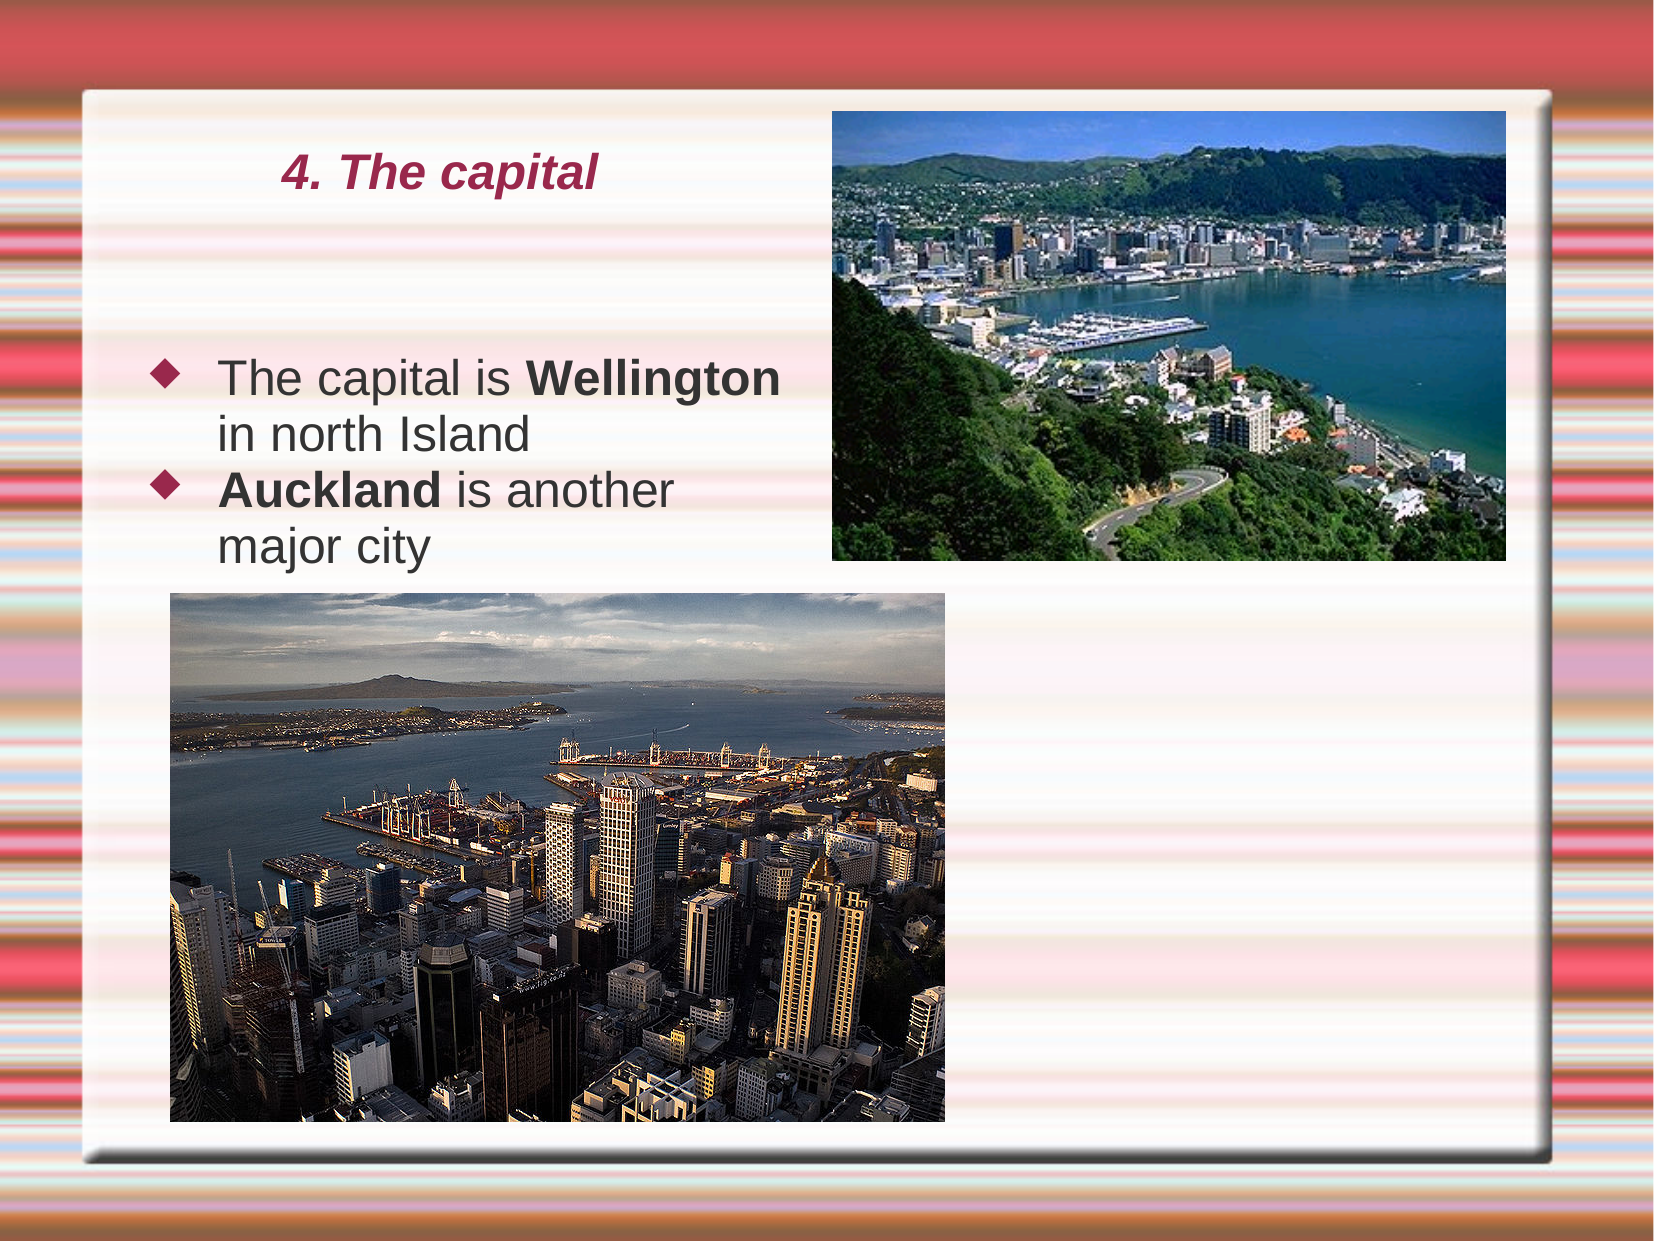

# 4. The capital
The capital is Wellington in north Island
Auckland is another major city